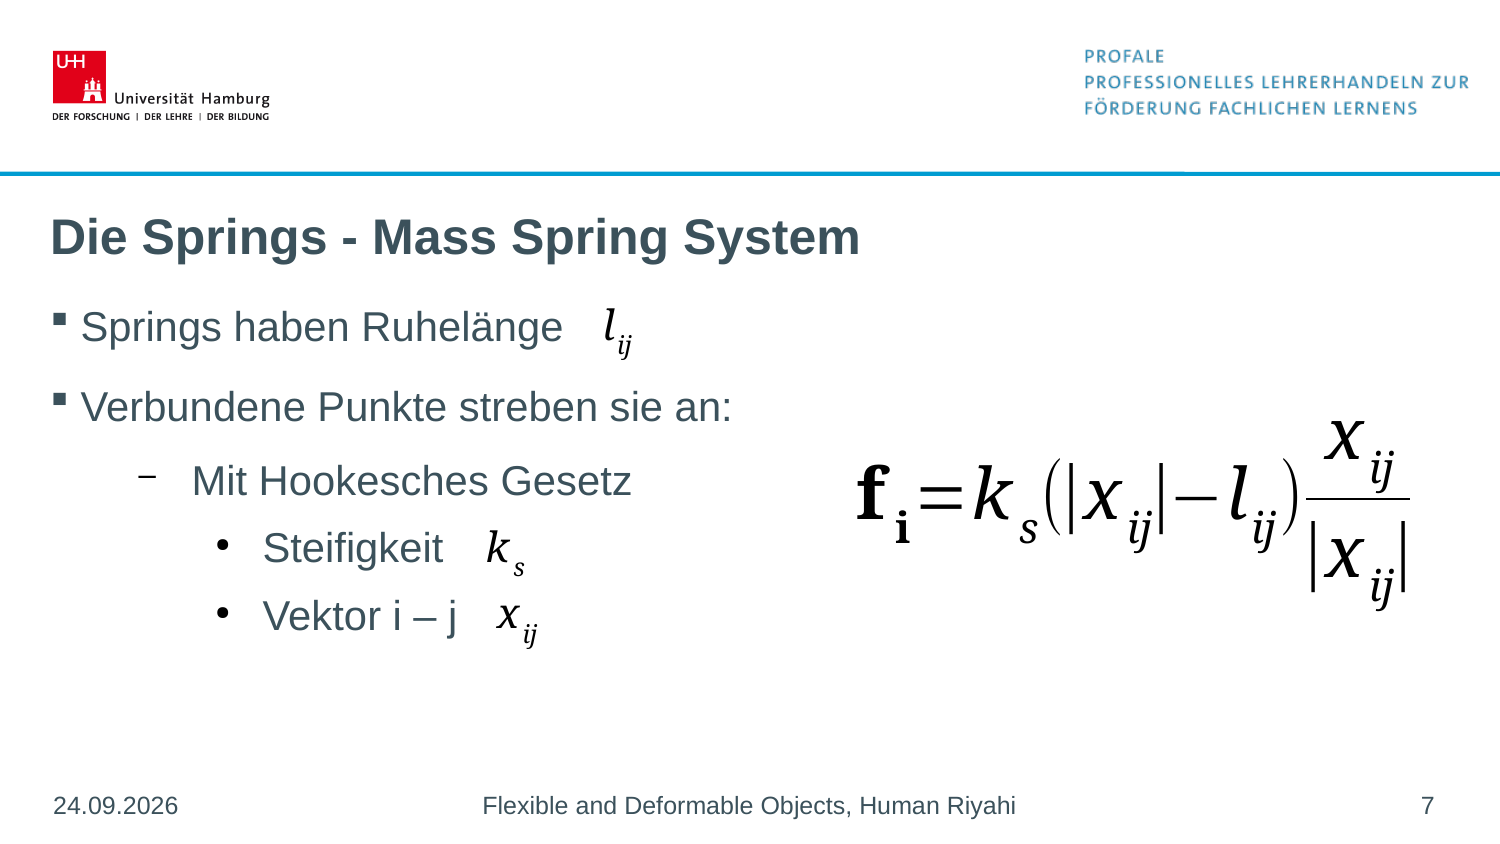

# Die Springs - Mass Spring System
 Springs haben Ruhelänge
 Verbundene Punkte streben sie an:
Mit Hookesches Gesetz
Steifigkeit
Vektor i – j
Flexible and Deformable Objects, Human Riyahi